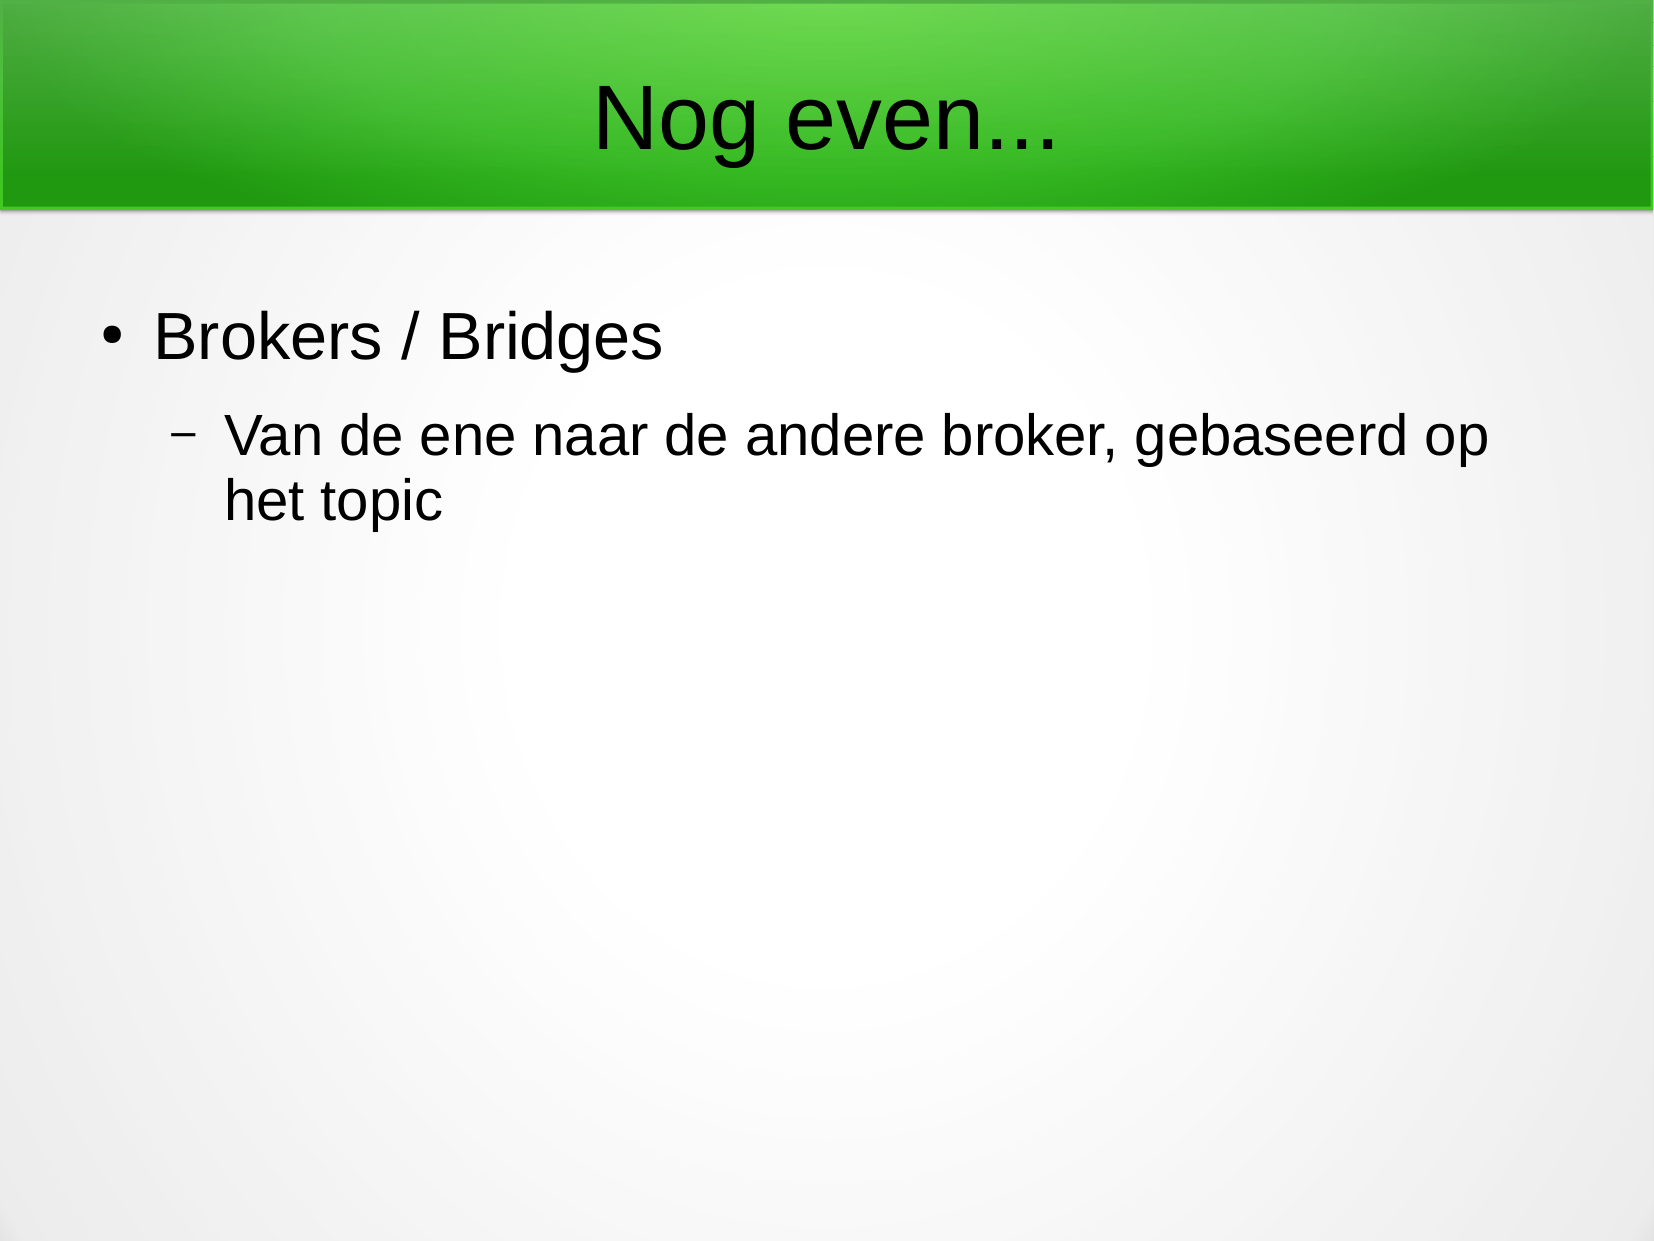

# Nog even...
Brokers / Bridges
Van de ene naar de andere broker, gebaseerd op het topic